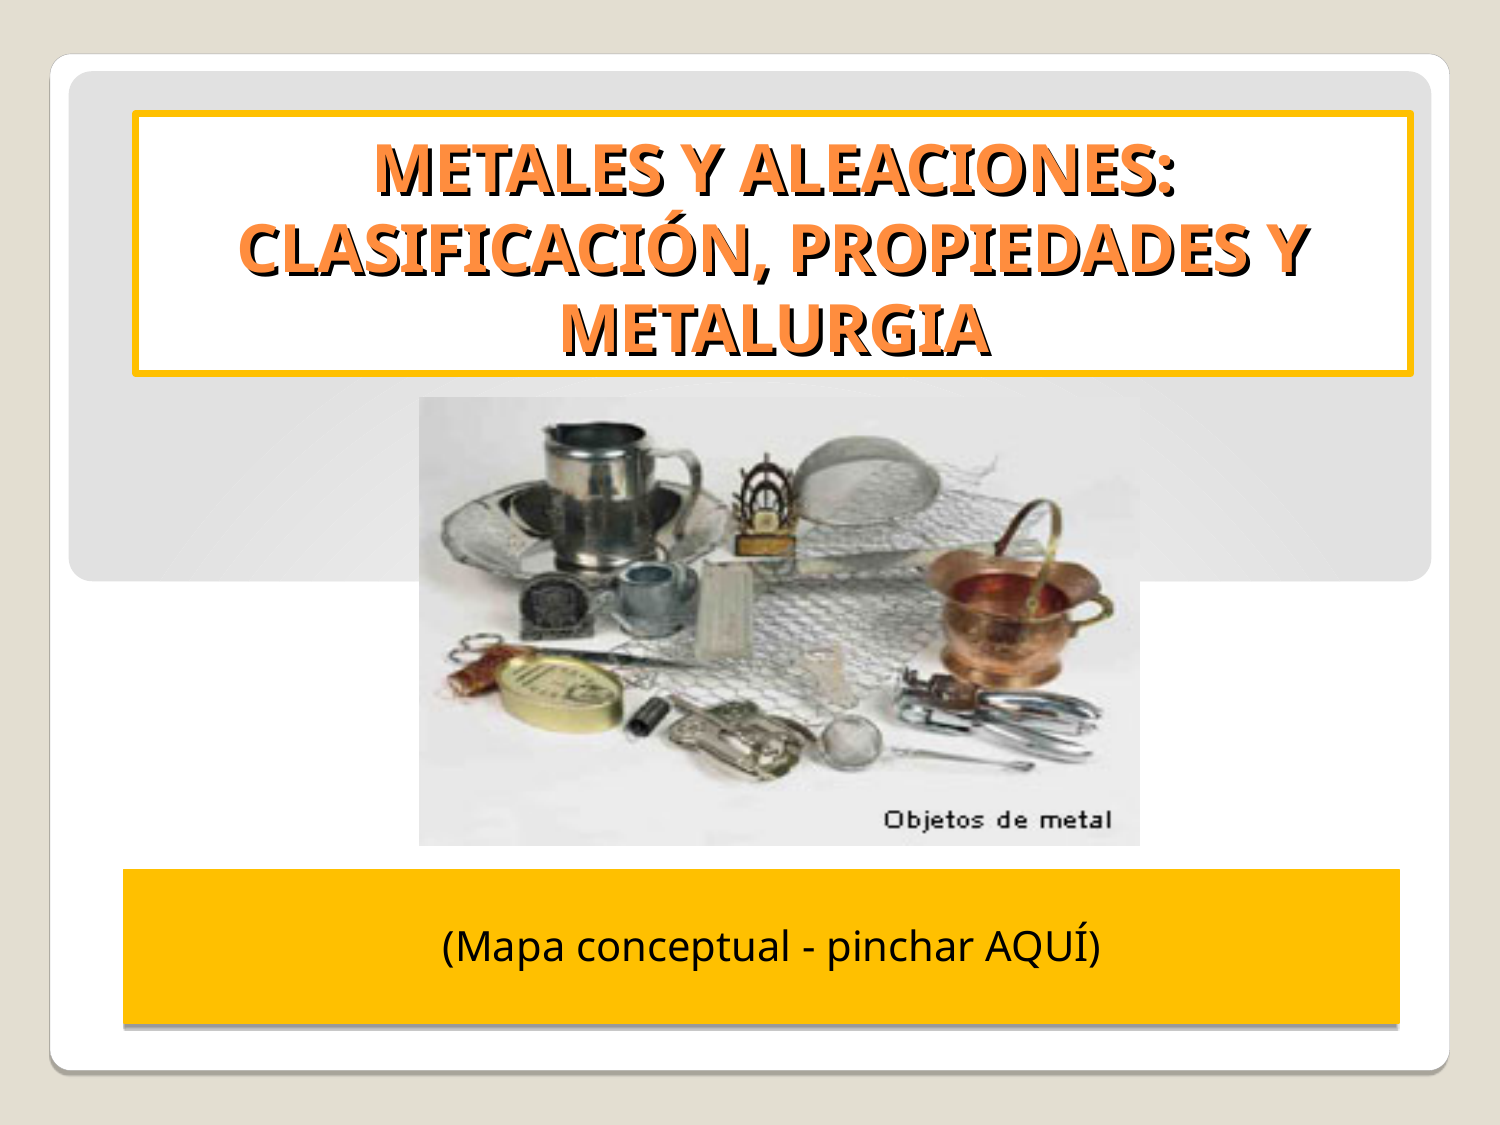

# METALES Y ALEACIONES: CLASIFICACIÓN, PROPIEDADES Y METALURGIA
(Mapa conceptual - pinchar AQUÍ)